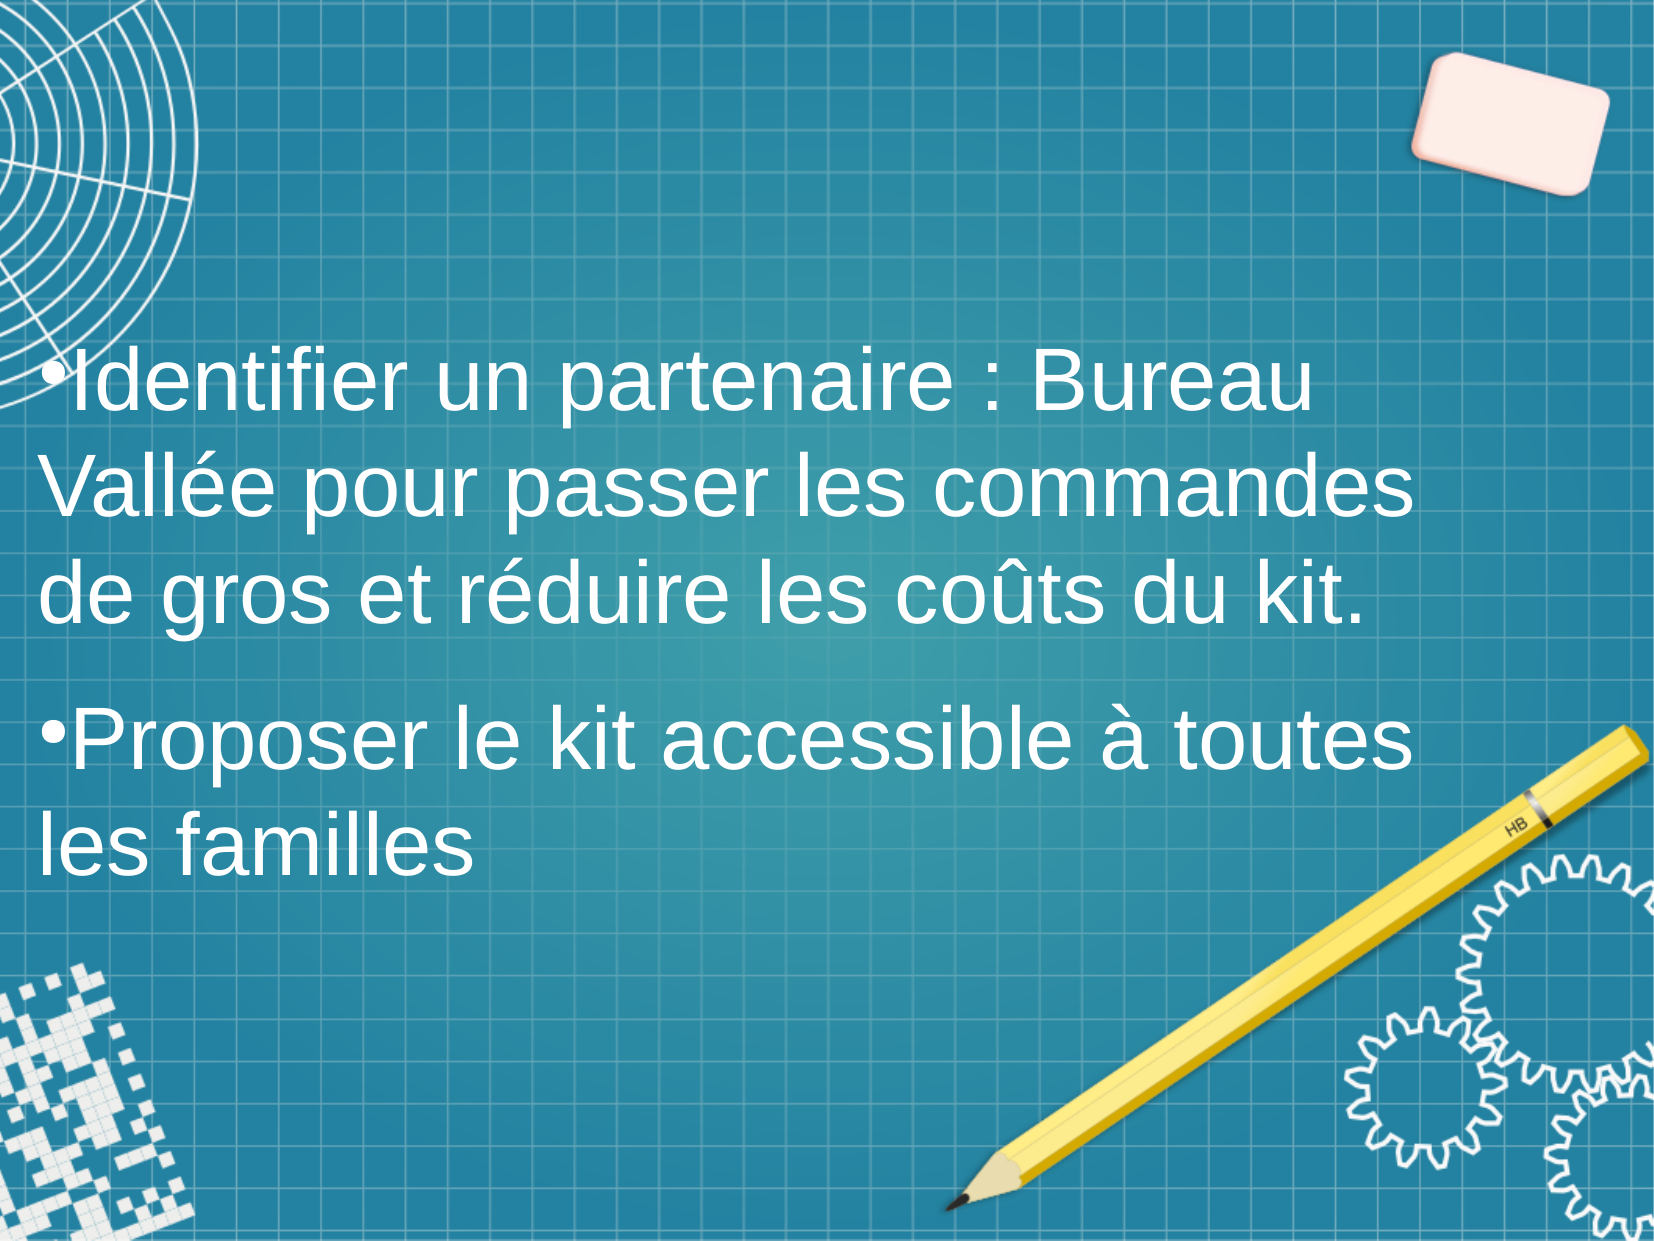

# Identifier un partenaire : Bureau Vallée pour passer les commandes de gros et réduire les coûts du kit.
Proposer le kit accessible à toutes les familles